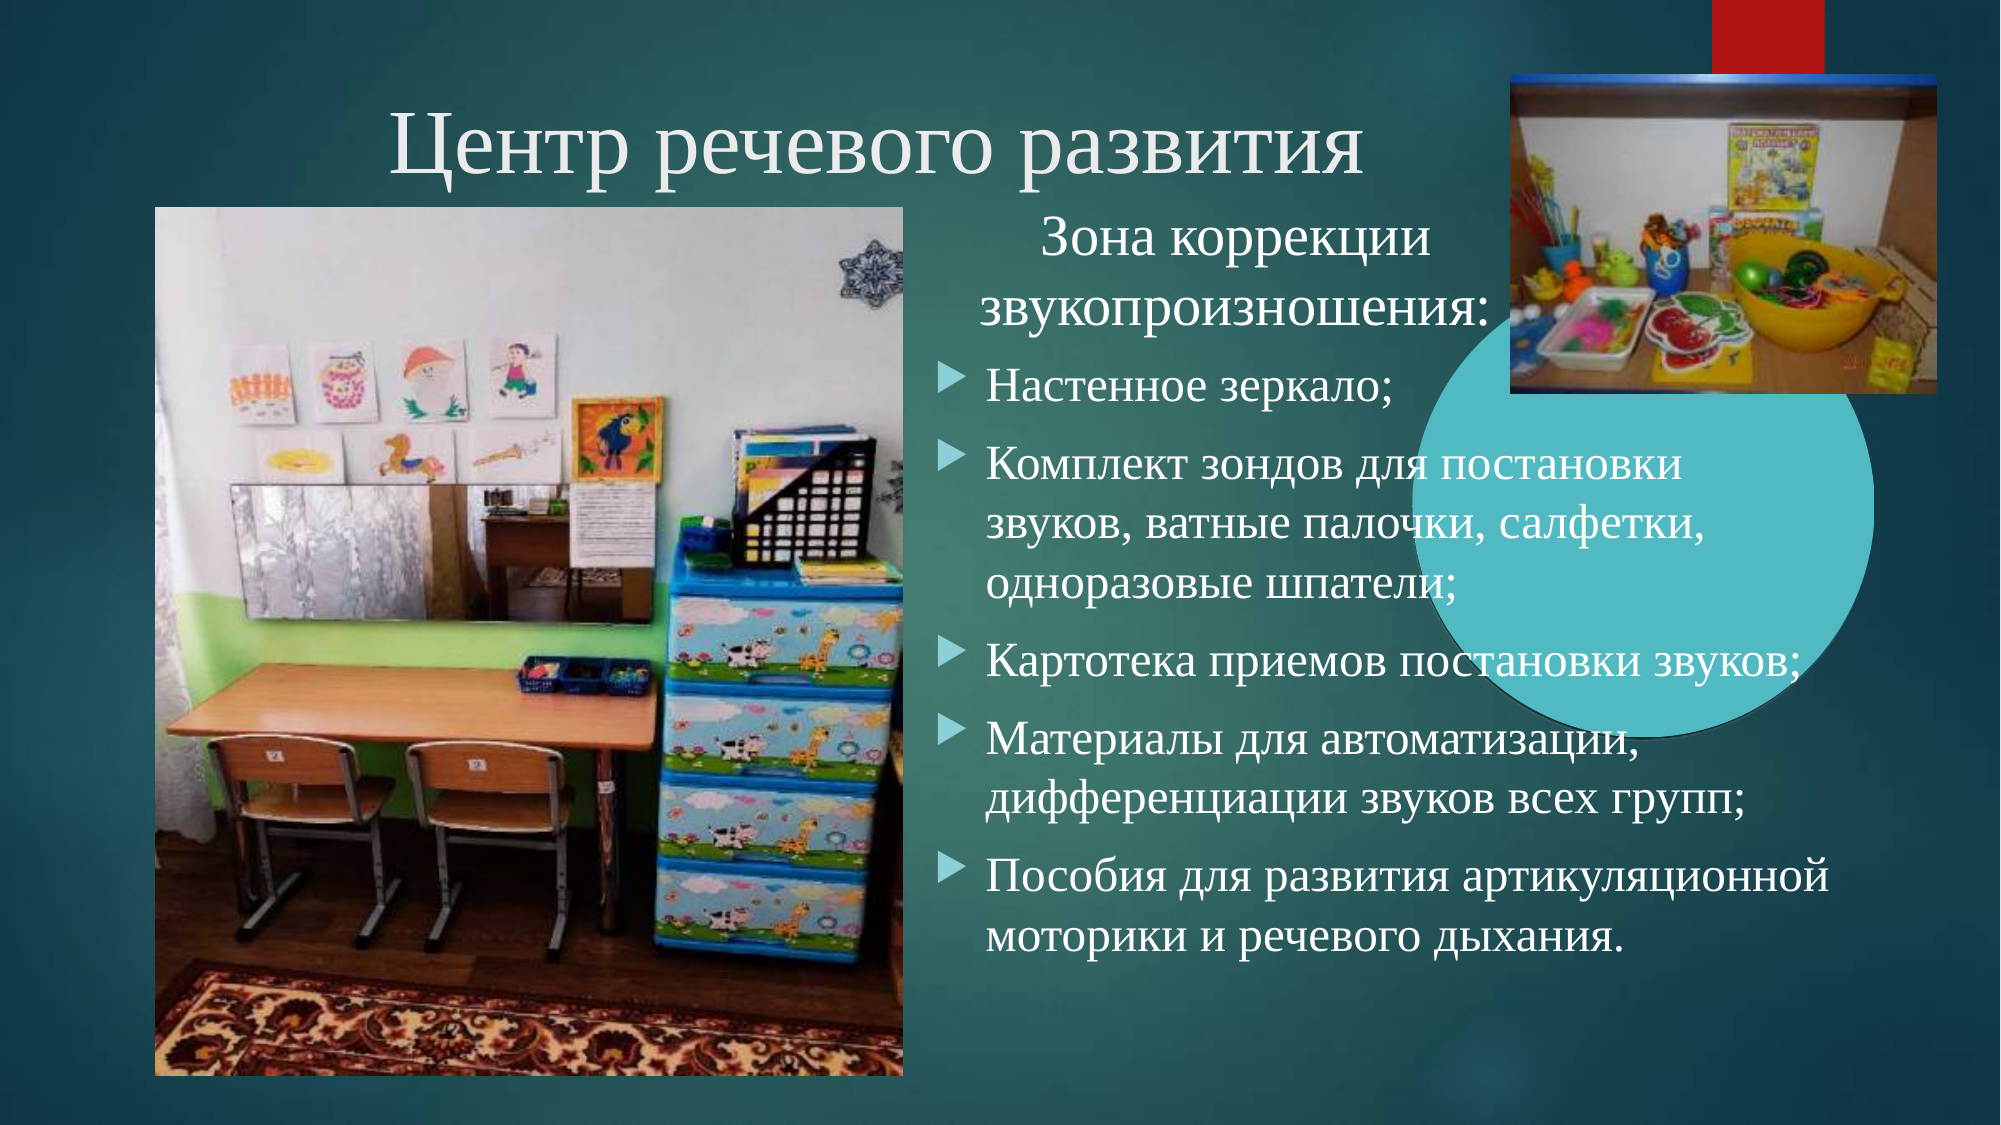

Центр речевого развития
Зона коррекции звукопроизношения:
Настенное зеркало;
Комплект зондов для постановки звуков, ватные палочки, салфетки, одноразовые шпатели;
Картотека приемов постановки звуков;
Материалы для автоматизации, дифференциации звуков всех групп;
Пособия для развития артикуляционной моторики и речевого дыхания.